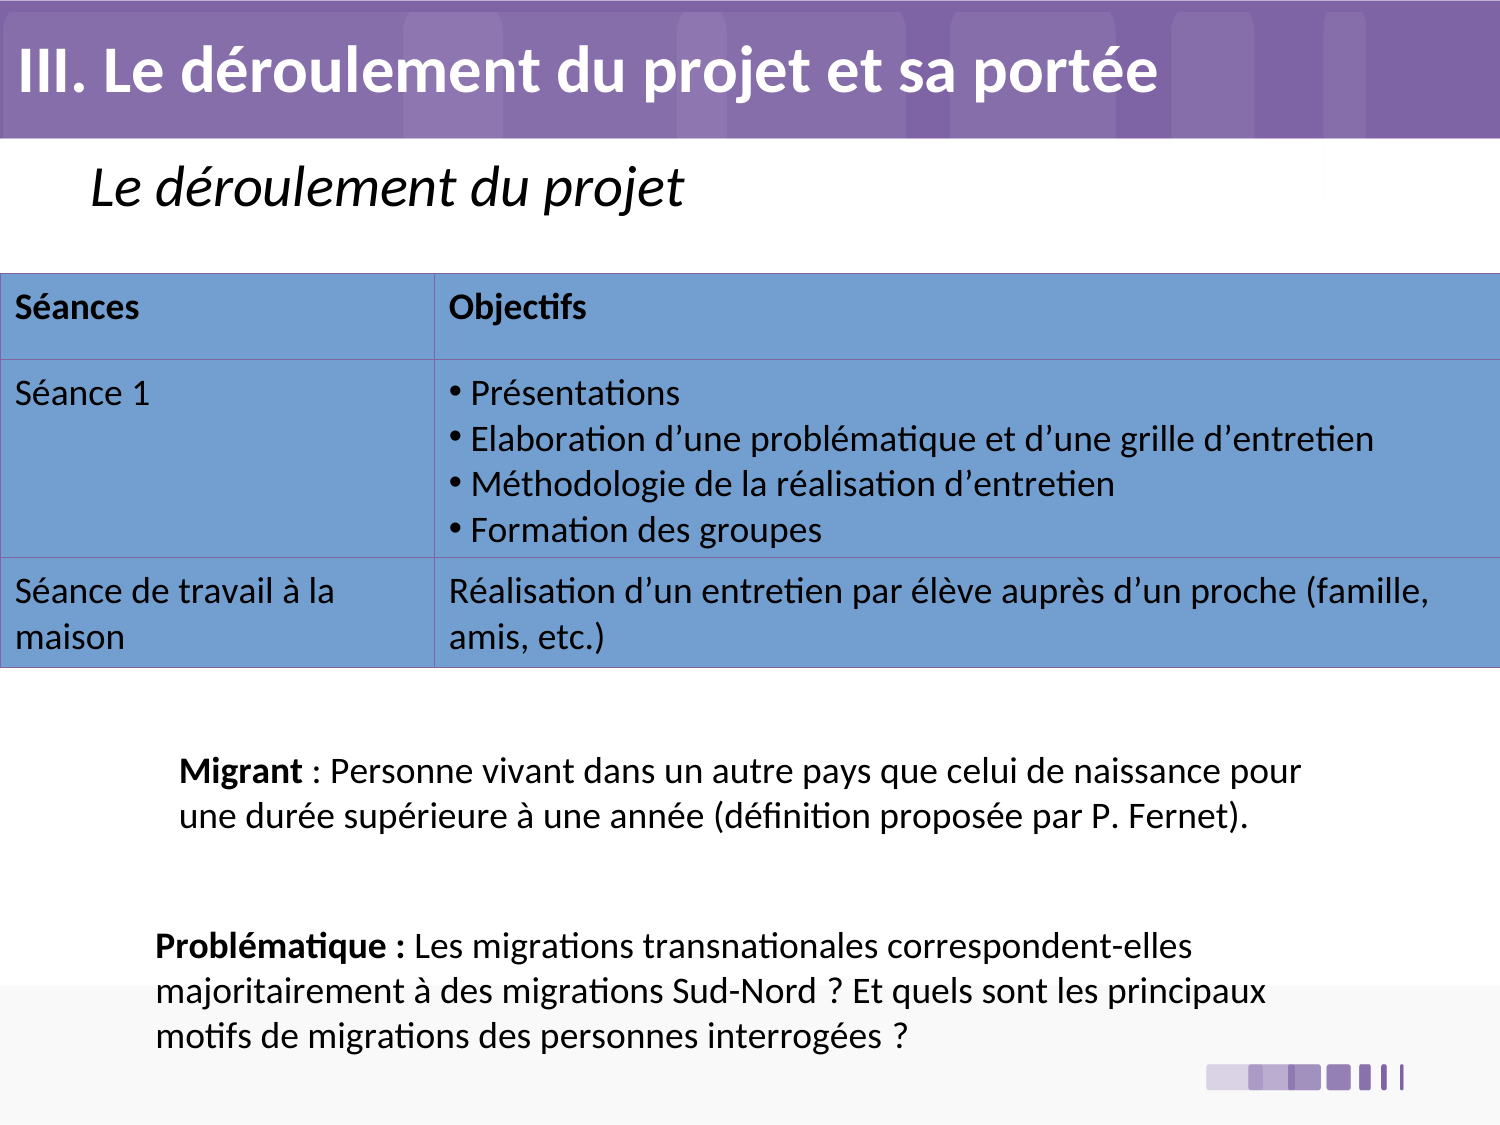

III. Le déroulement du projet et sa portée
Le déroulement du projet
| Séances | Objectifs |
| --- | --- |
| Séance 1 | Présentations Elaboration d’une problématique et d’une grille d’entretien Méthodologie de la réalisation d’entretien Formation des groupes |
| Séance de travail à la maison | Réalisation d’un entretien par élève auprès d’un proche (famille, amis, etc.) |
Migrant : Personne vivant dans un autre pays que celui de naissance pour une durée supérieure à une année (définition proposée par P. Fernet).
Problématique : Les migrations transnationales correspondent-elles majoritairement à des migrations Sud-Nord ? Et quels sont les principaux motifs de migrations des personnes interrogées ?